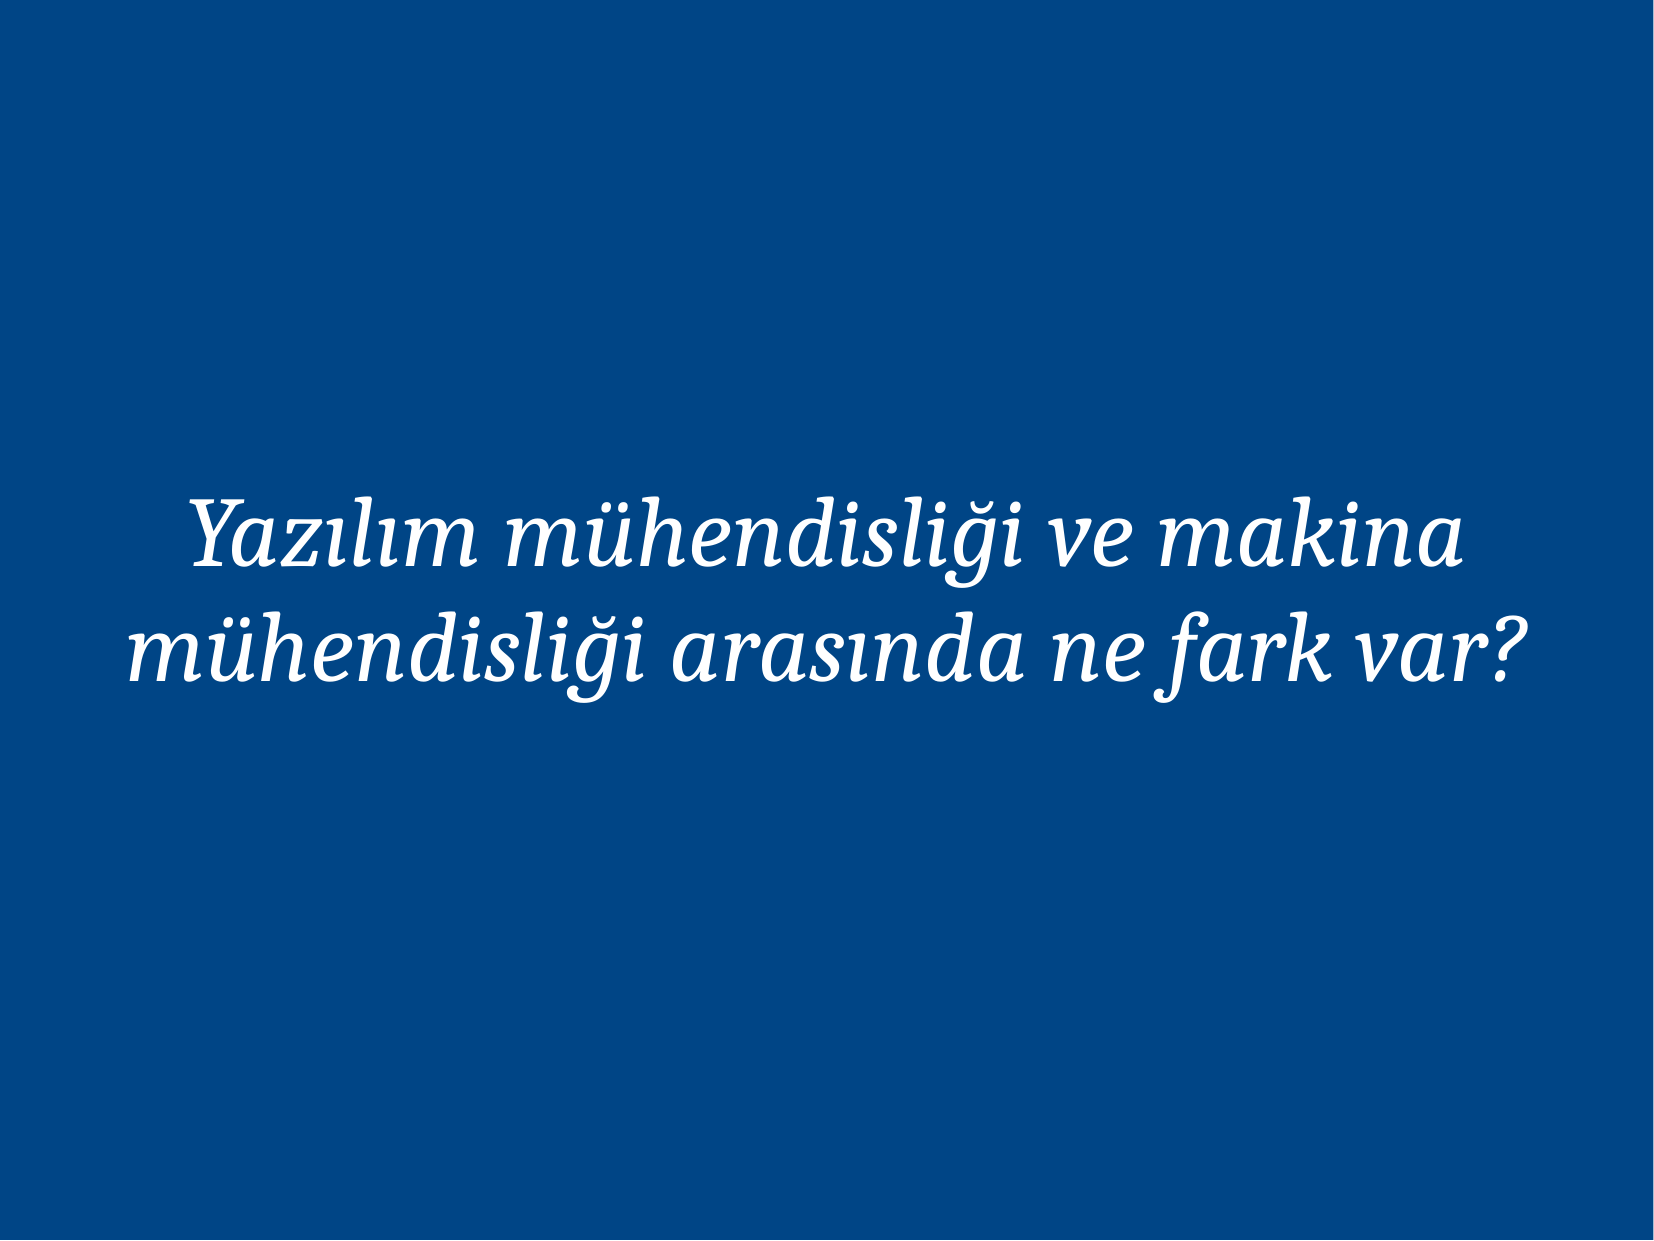

# Yazılım mühendisliği ve makina mühendisliği arasında ne fark var?